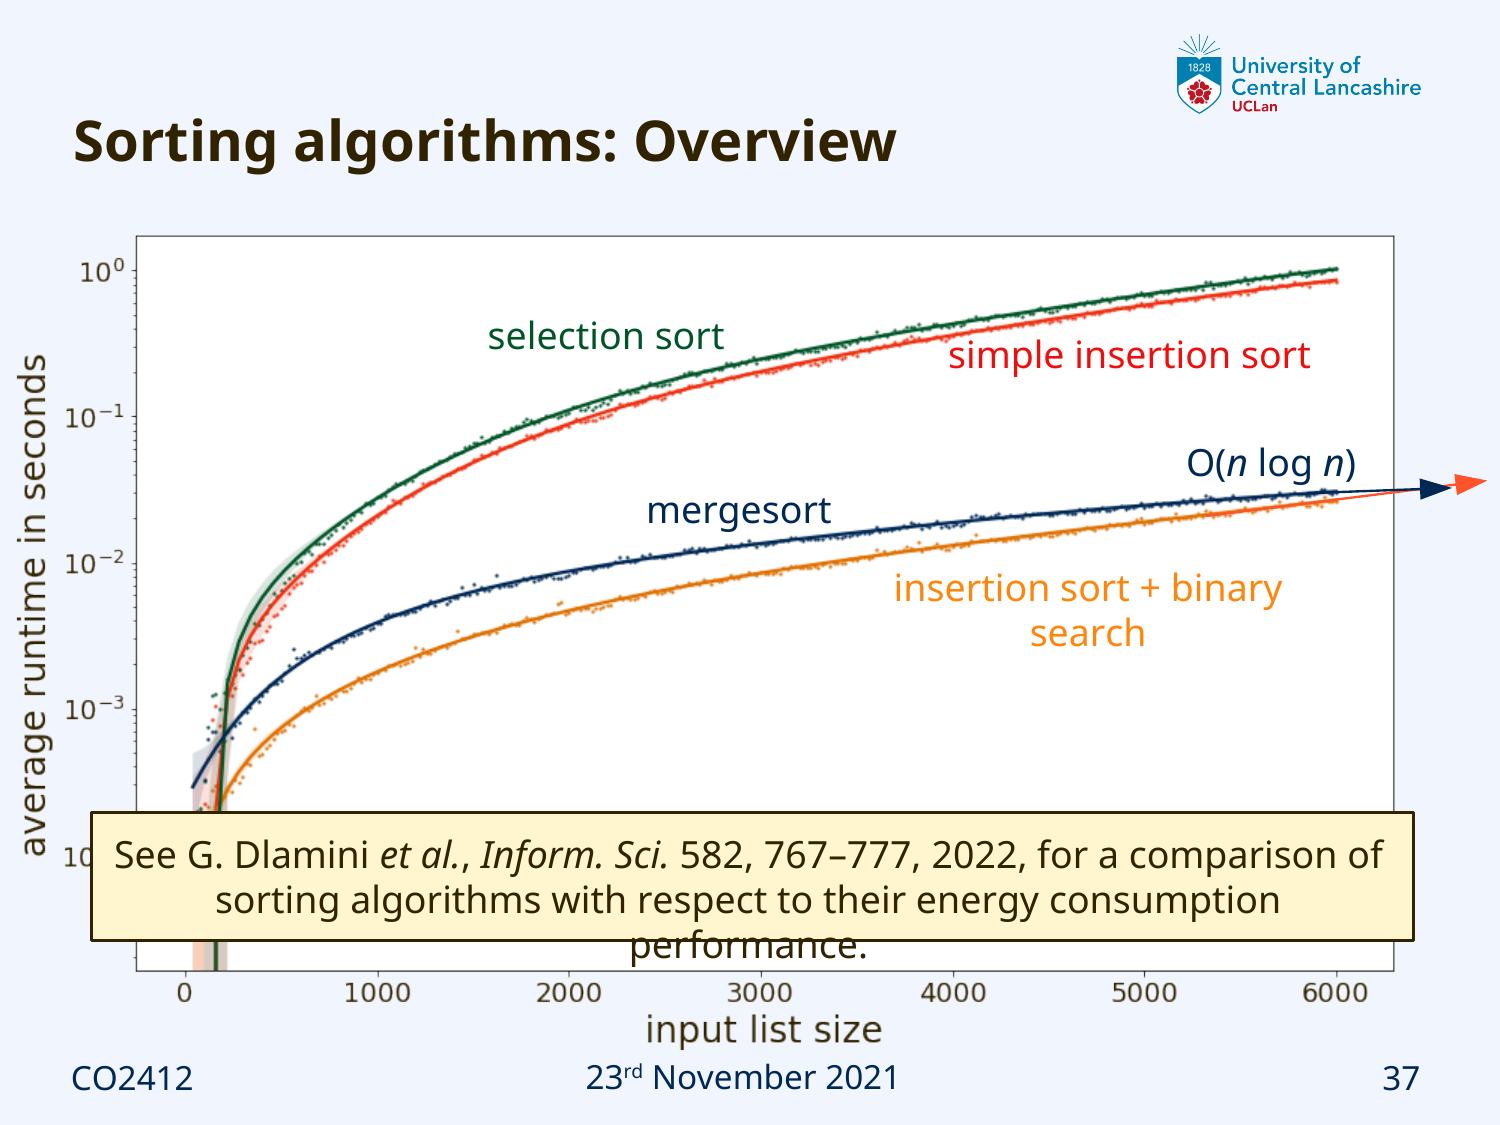

# Sorting algorithms: Overview
selection sort
simple insertion sort
O(n log n)
mergesort
insertion sort + binary search
See G. Dlamini et al., Inform. Sci. 582, 767–777, 2022, for a comparison of sorting algorithms with respect to their energy consumption performance.